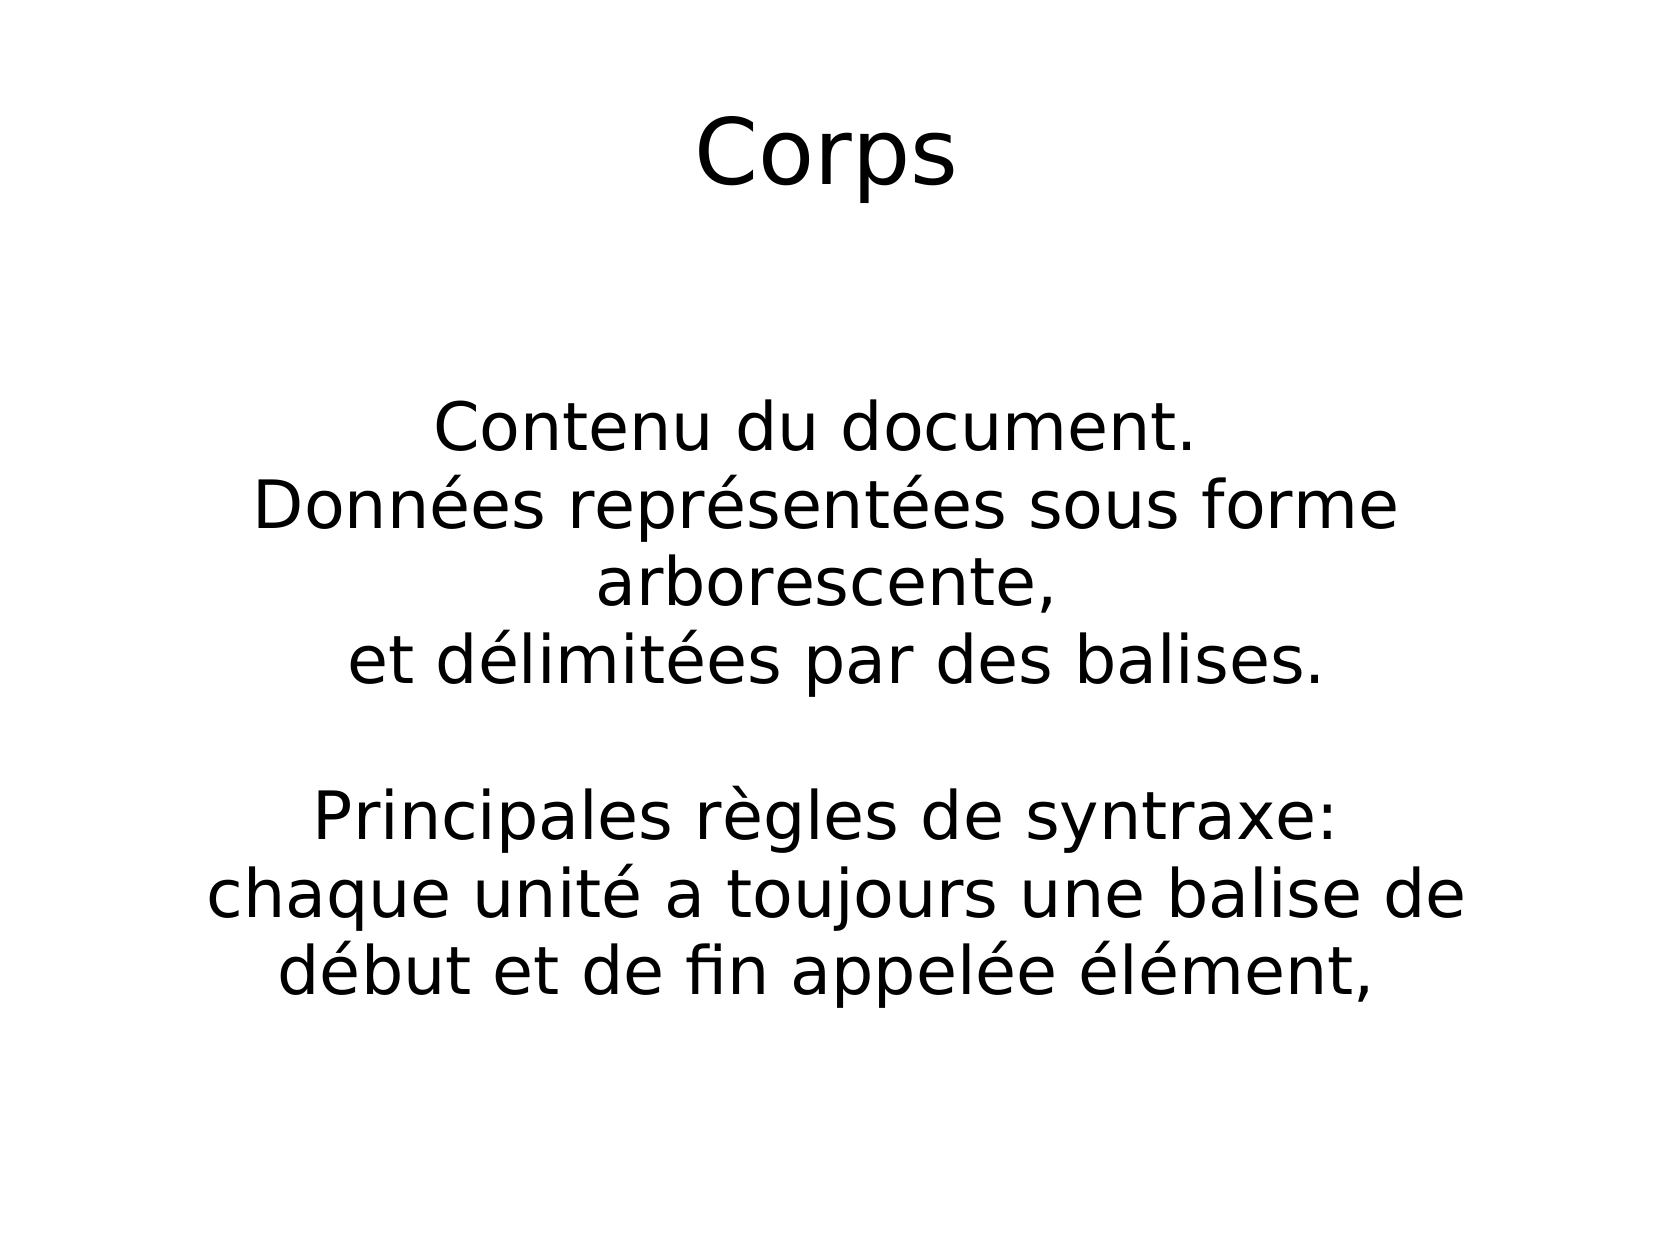

# Corps
Contenu du document.
Données représentées sous forme arborescente,
 et délimitées par des balises.
Principales règles de syntraxe:
 chaque unité a toujours une balise de début et de fin appelée élément,